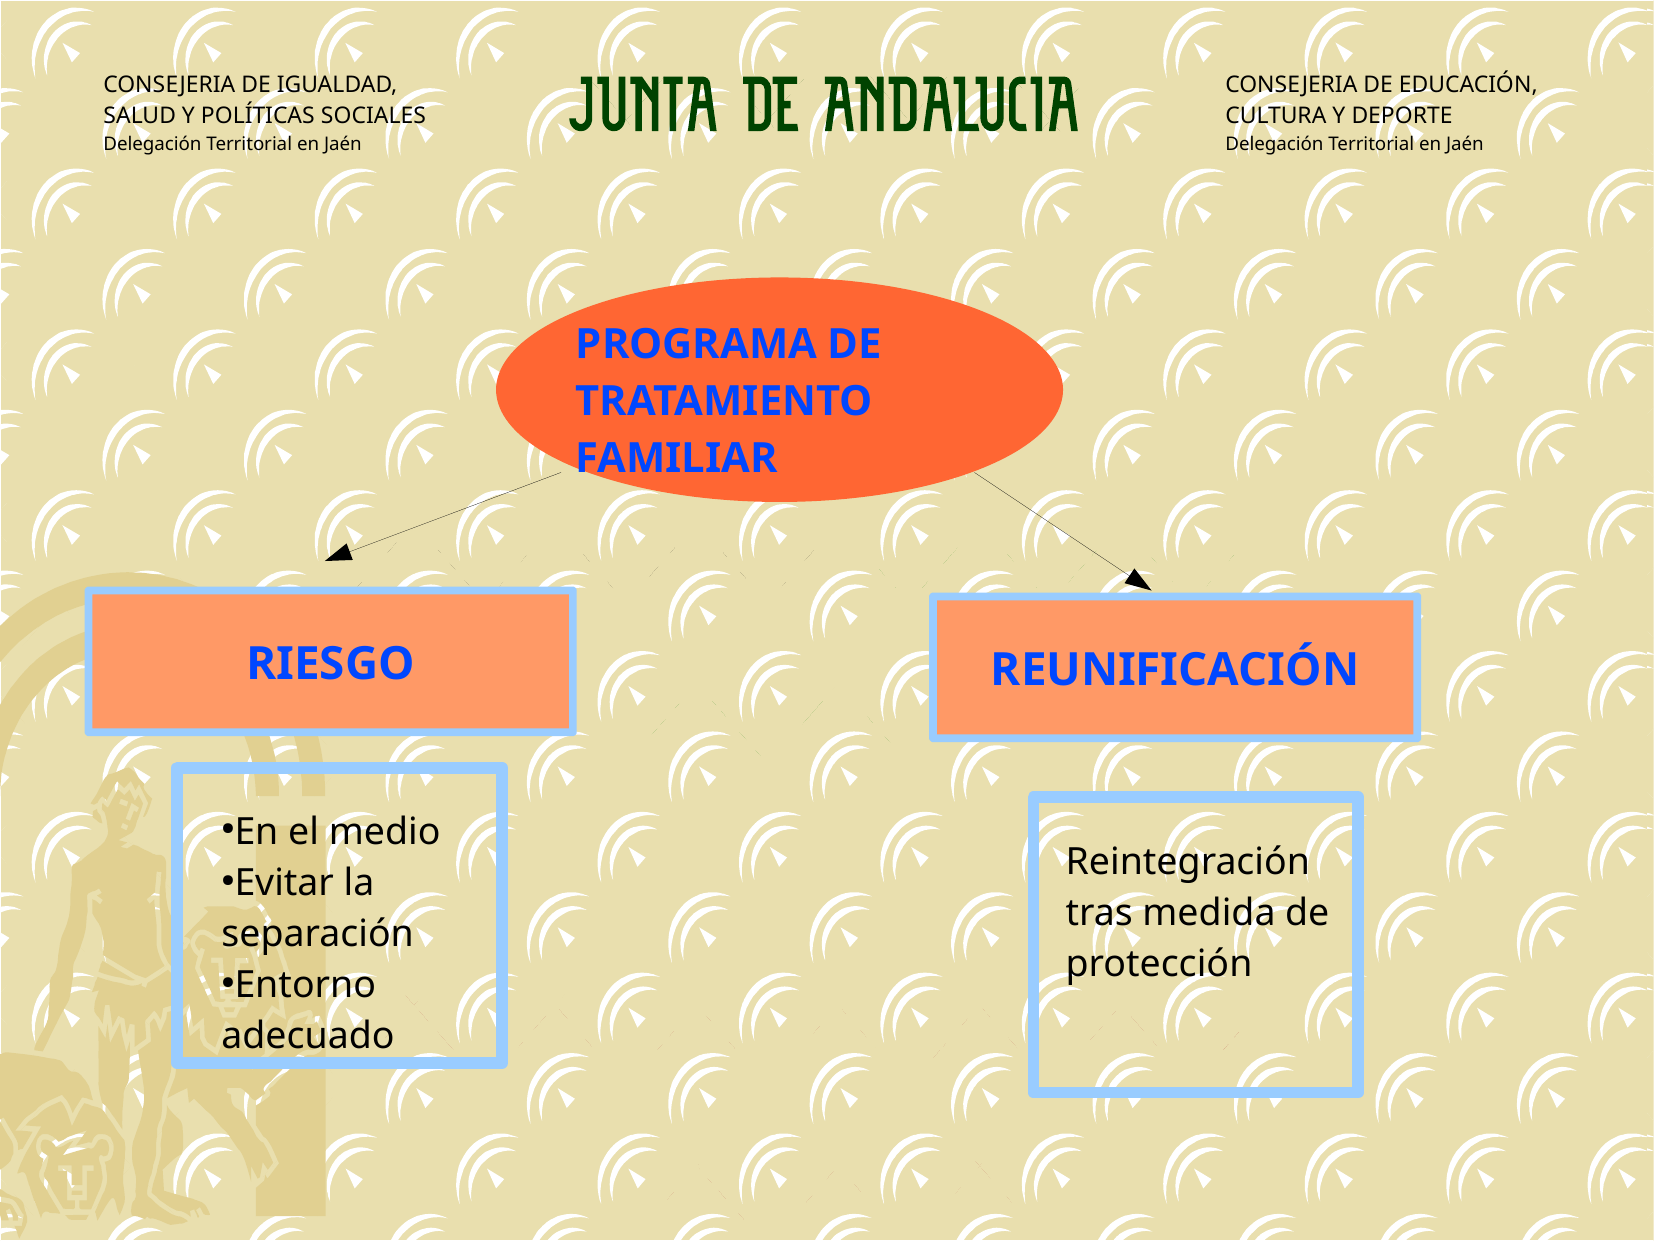

CONSEJERIA DE IGUALDAD,
SALUD Y POLÍTICAS SOCIALES
Delegación Territorial en Jaén
CONSEJERIA DE IGUALDAD,
SALUD Y POLÍTICAS SOCIALES
Delegación Territorial en Jaén
CONSEJERIA DE EDUCACIÓN,
CULTURA Y DEPORTE
Delegación Territorial en Jaén
CONSEJERIA DE EDUCACIÓN,
CULTURA Y DEPORTE
Delegación Territorial en Jaén
PROGRAMA DE
TRATAMIENTO
FAMILIAR
El programa de intervención terapéutica
Desafíos de los procesos terapéuticos
RIESGO
REUNIFICACIÓN
En el medio
Evitar la separación
Entorno adecuado
Reintegración tras medida de protección